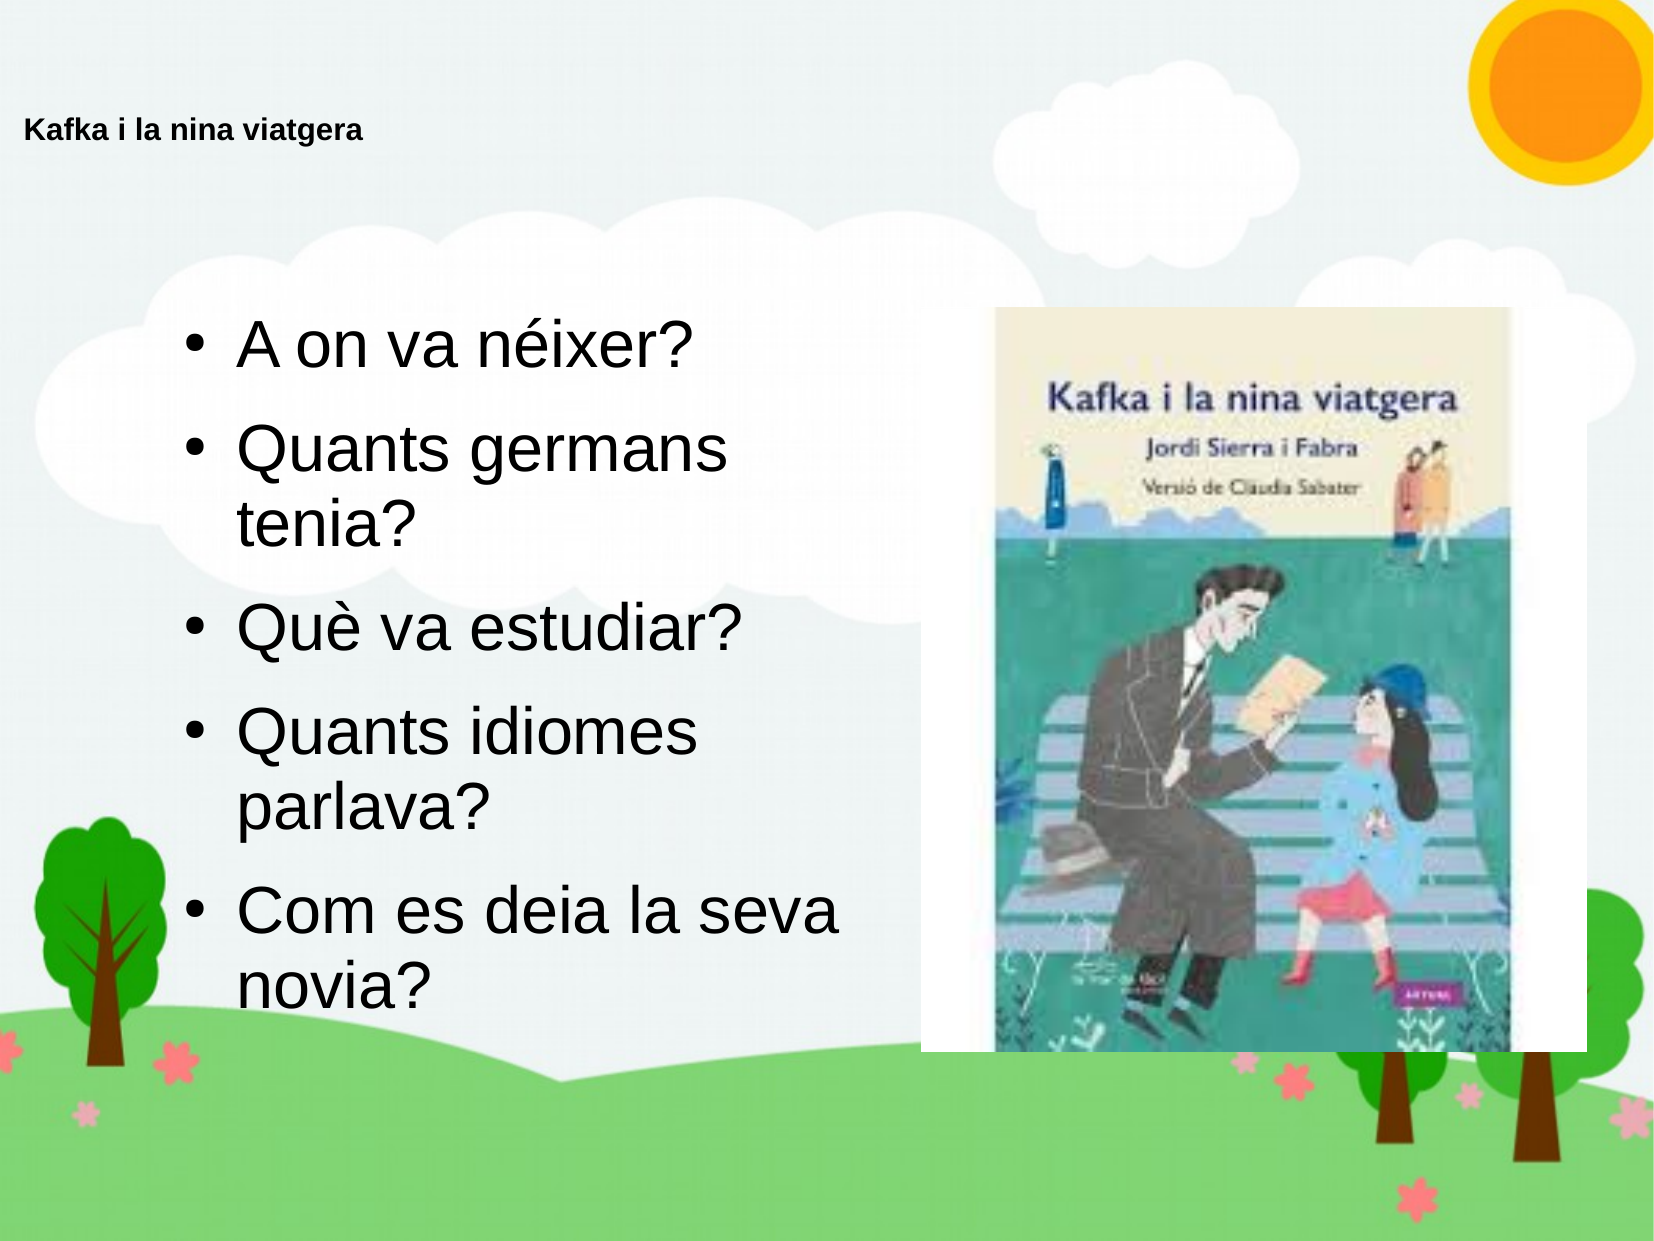

# Kafka i la nina viatgera
A on va néixer?
Quants germans tenia?
Què va estudiar?
Quants idiomes parlava?
Com es deia la seva novia?